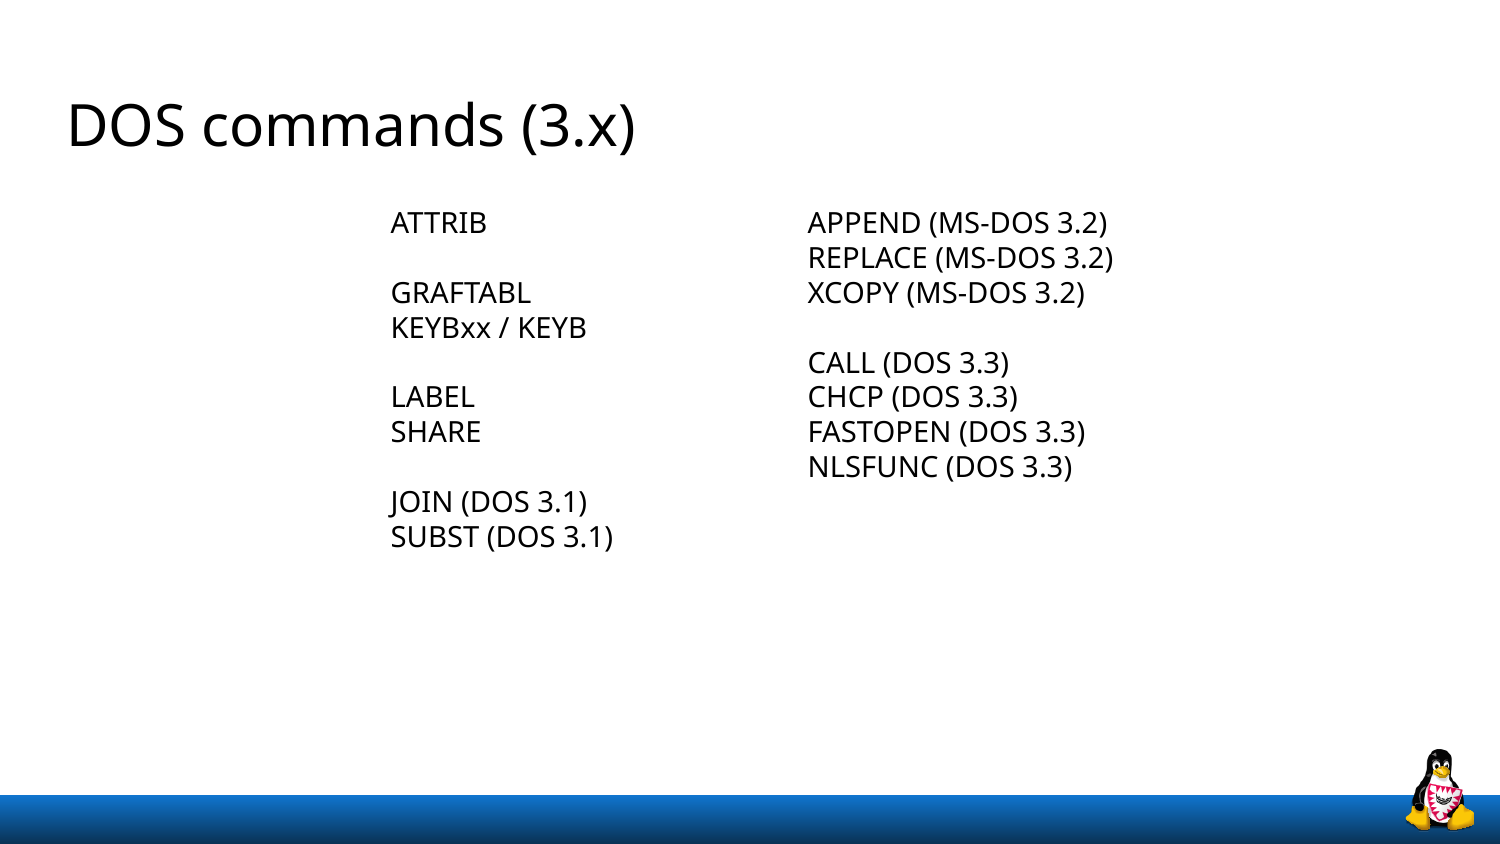

DOS commands (3.x)
# ATTRIB
GRAFTABL
KEYBxx / KEYB
LABEL
SHARE
JOIN (DOS 3.1)
SUBST (DOS 3.1)
APPEND (MS-DOS 3.2)
REPLACE (MS-DOS 3.2)
XCOPY (MS-DOS 3.2)
CALL (DOS 3.3)
CHCP (DOS 3.3)
FASTOPEN (DOS 3.3)
NLSFUNC (DOS 3.3)